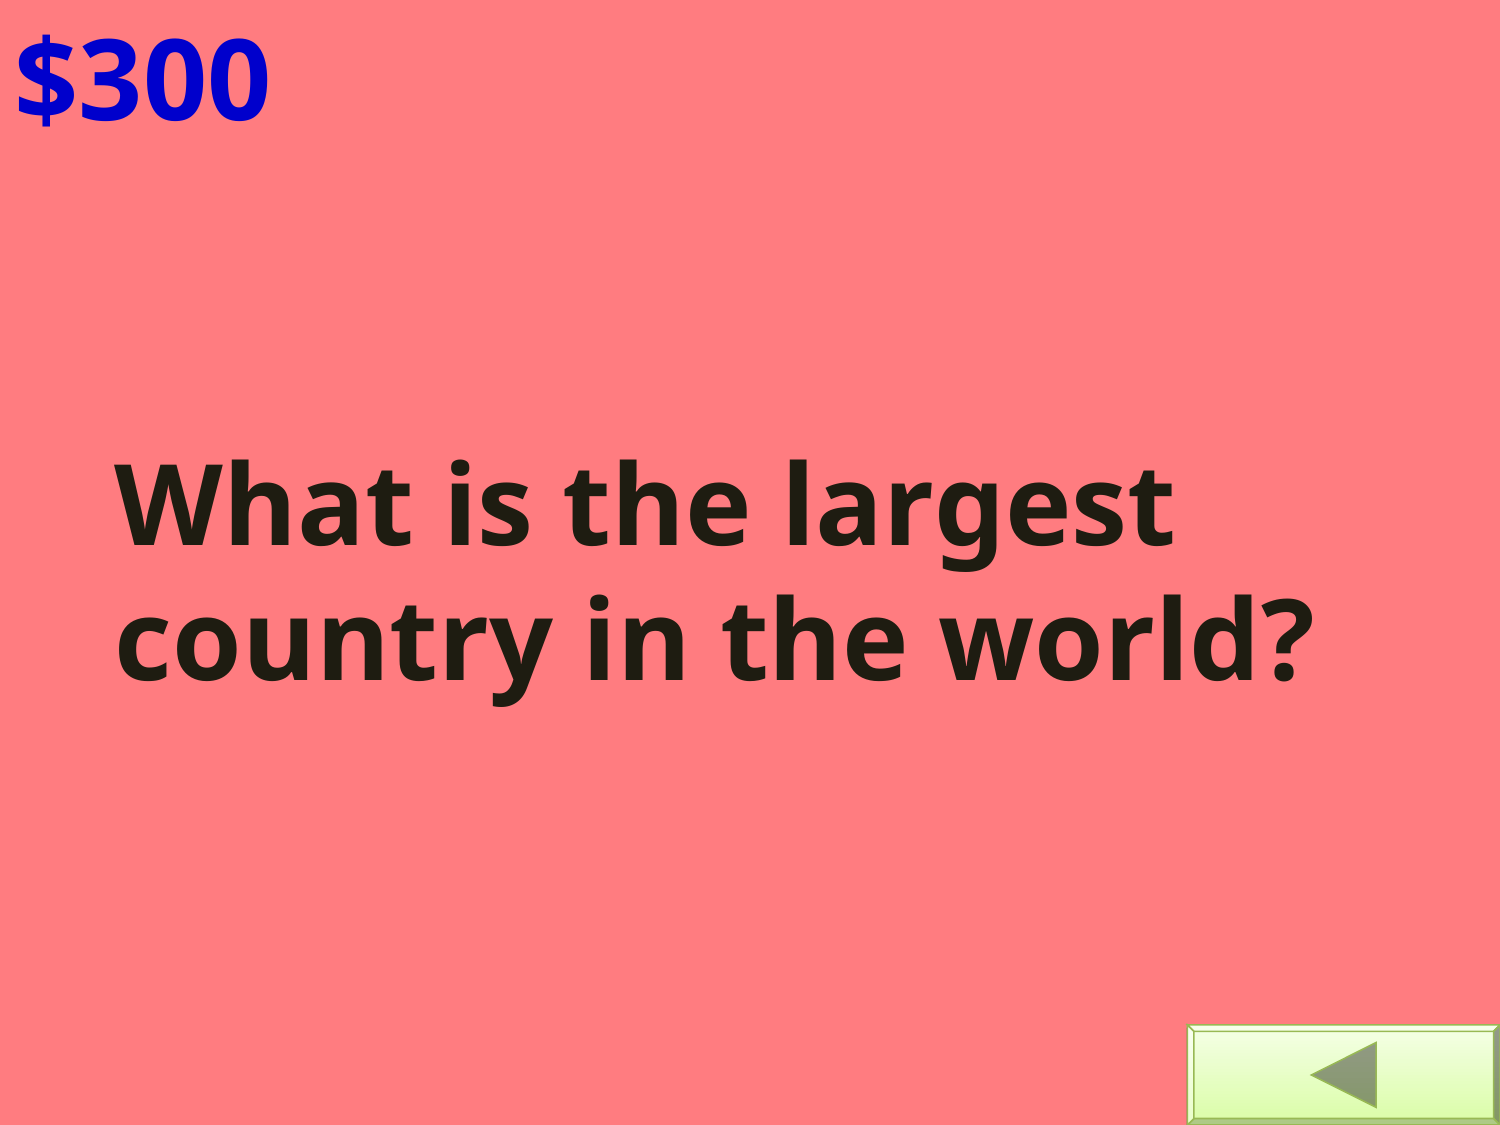

$300
What is the largest country in the world?